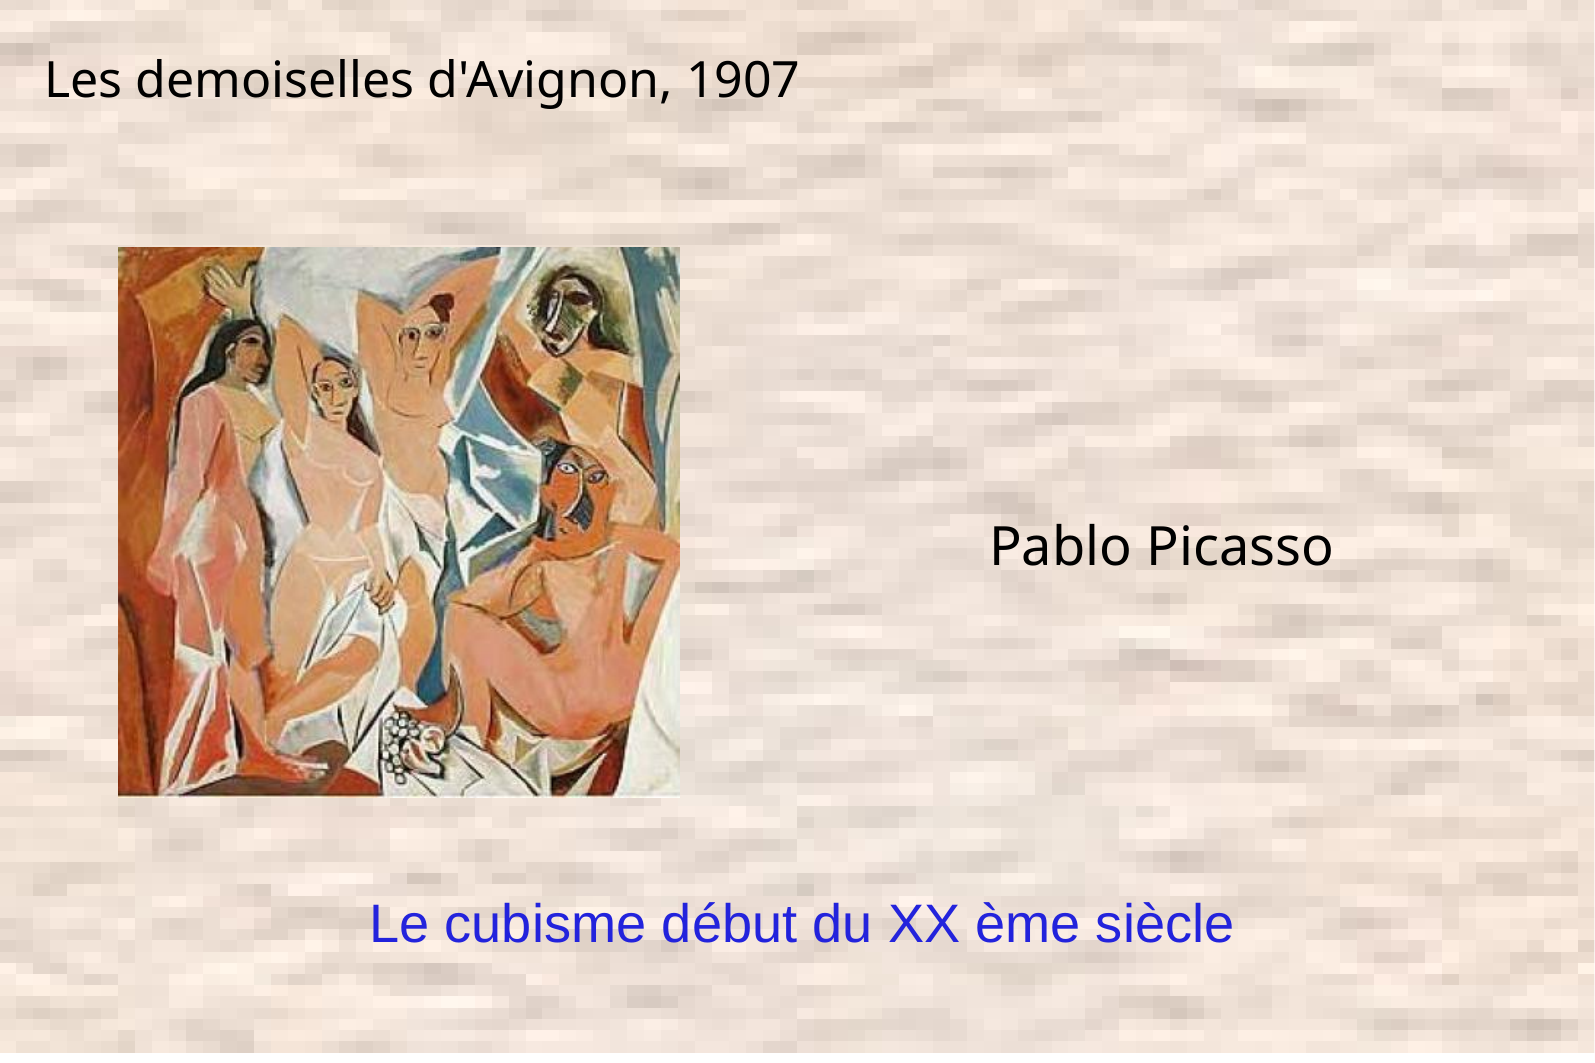

Les demoiselles d'Avignon, 1907
Pablo Picasso
Le cubisme début du XX ème siècle